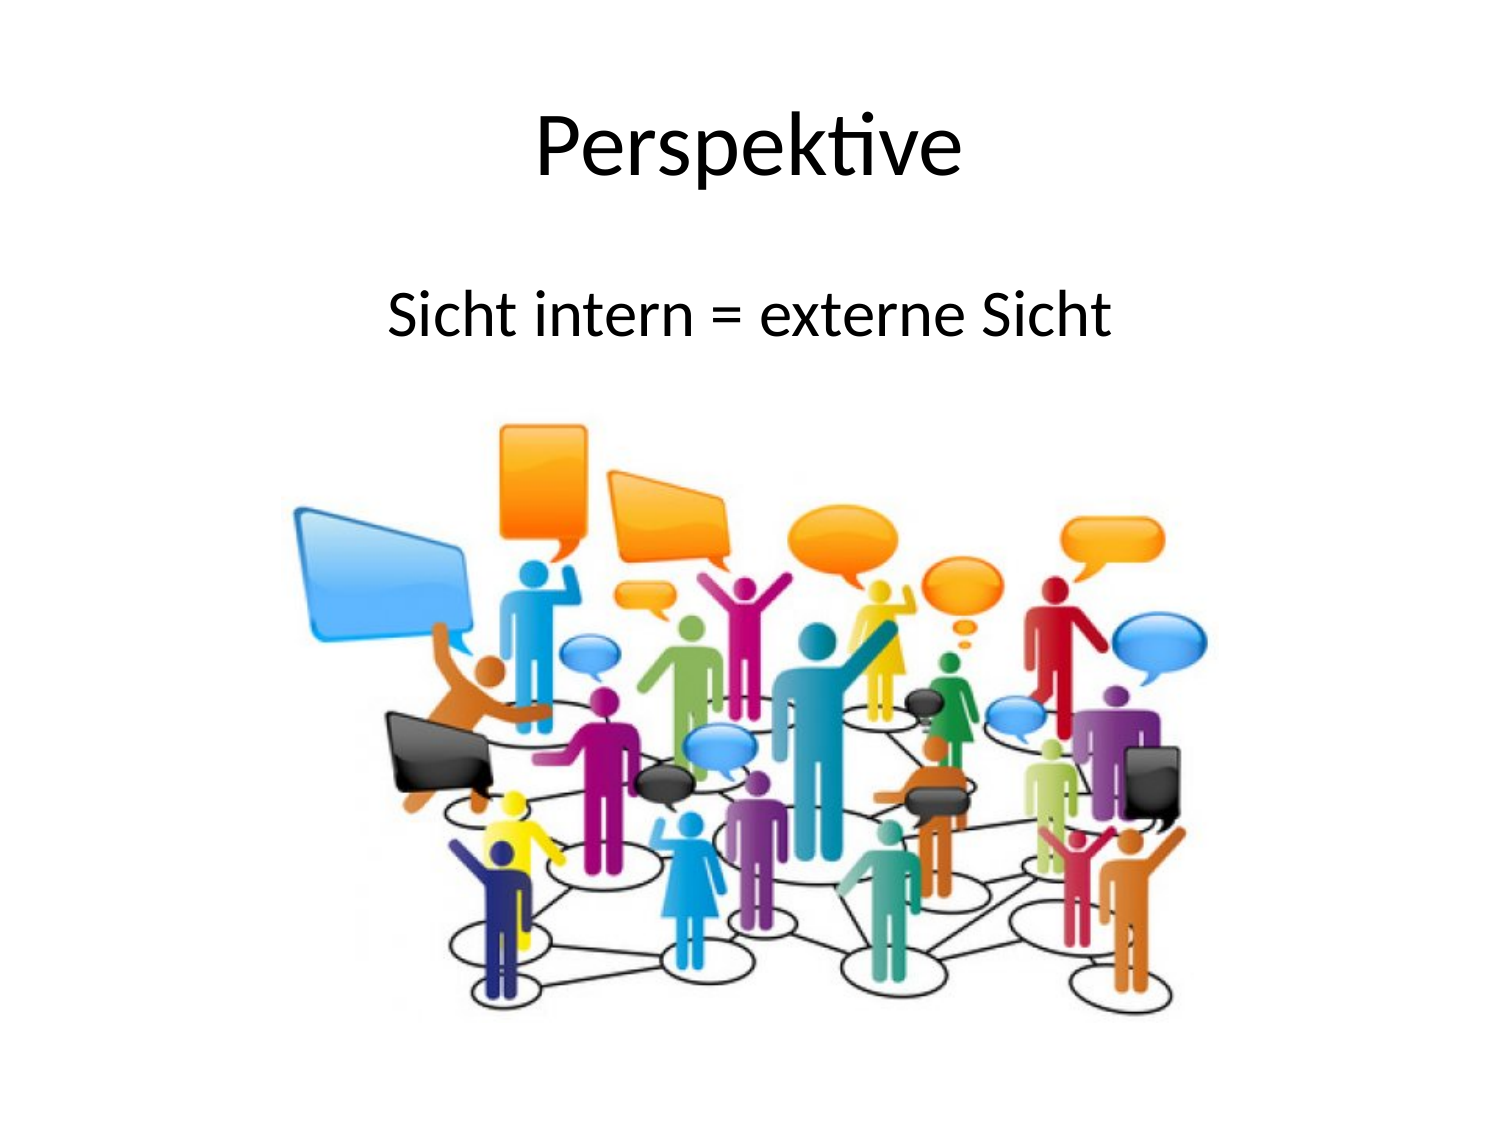

# Perspektive
Sicht intern = externe Sicht